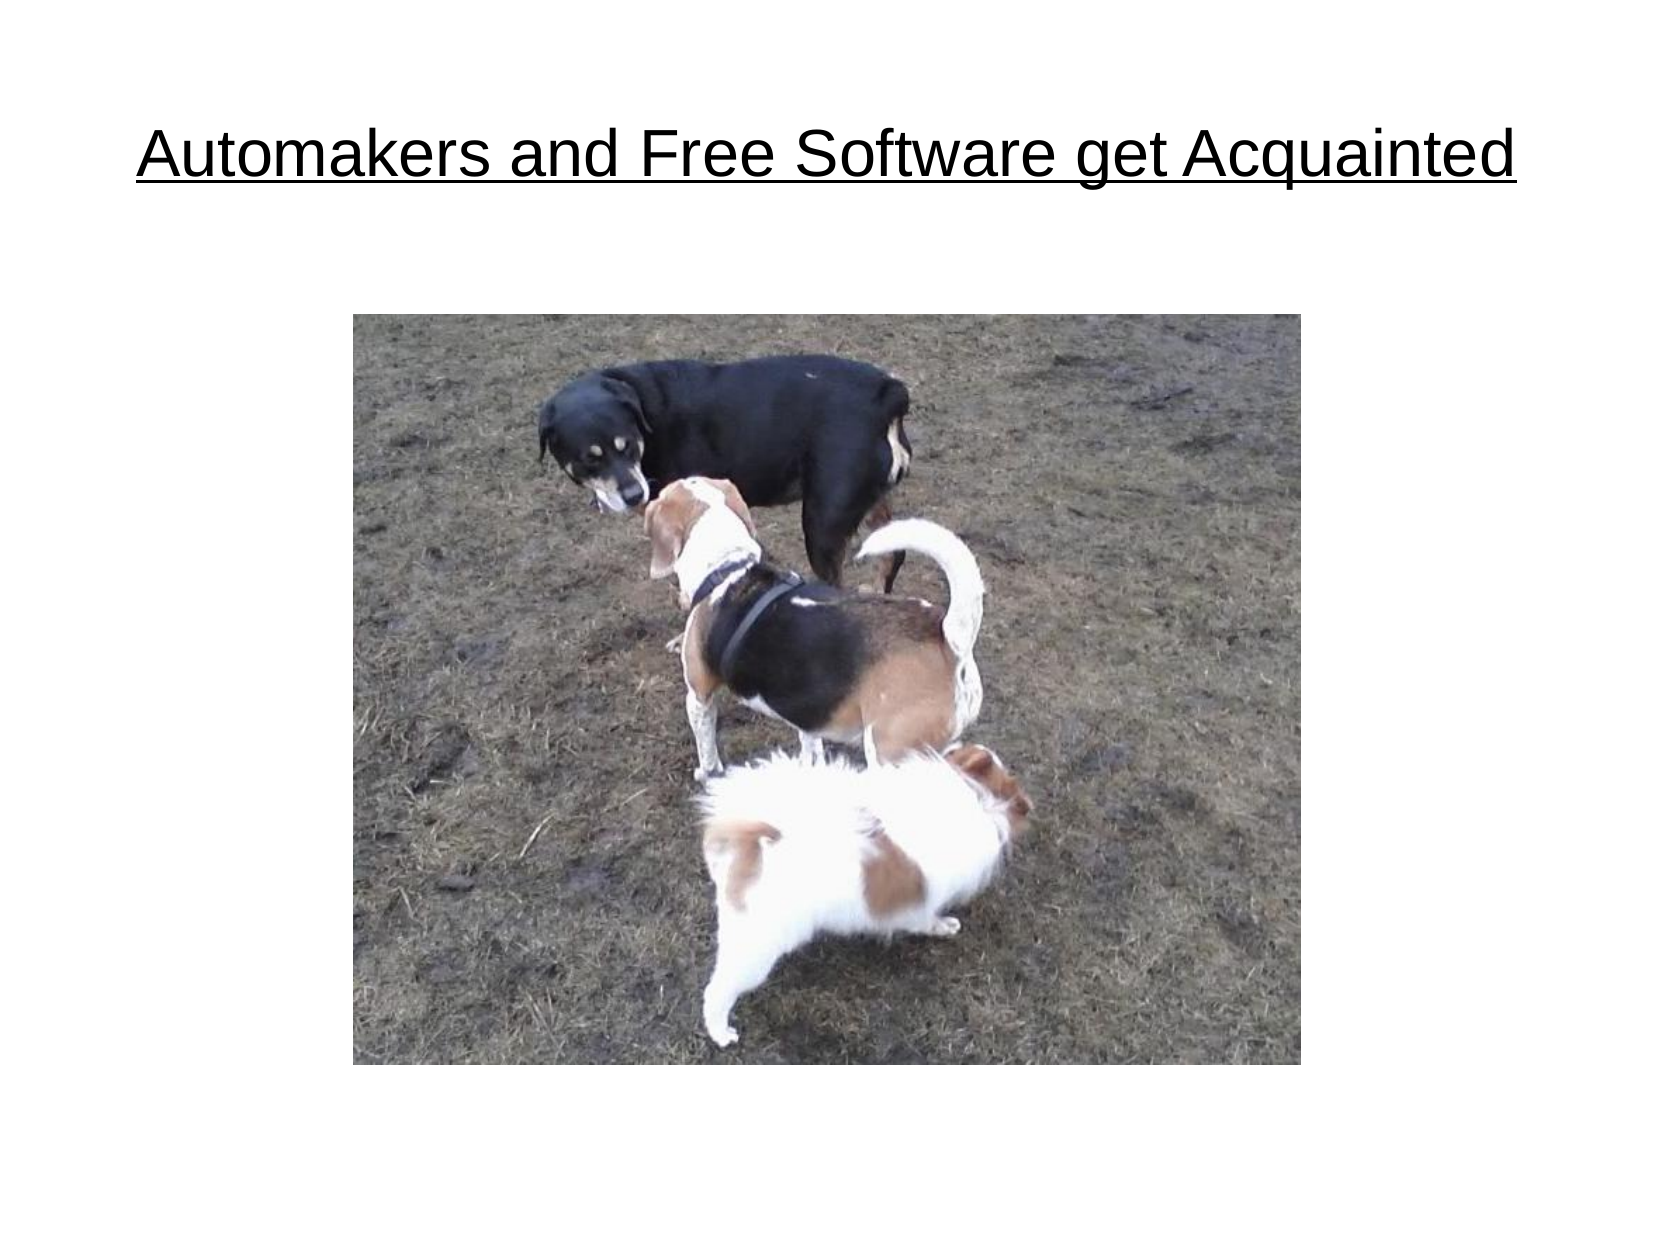

# Automakers and Free Software get Acquainted